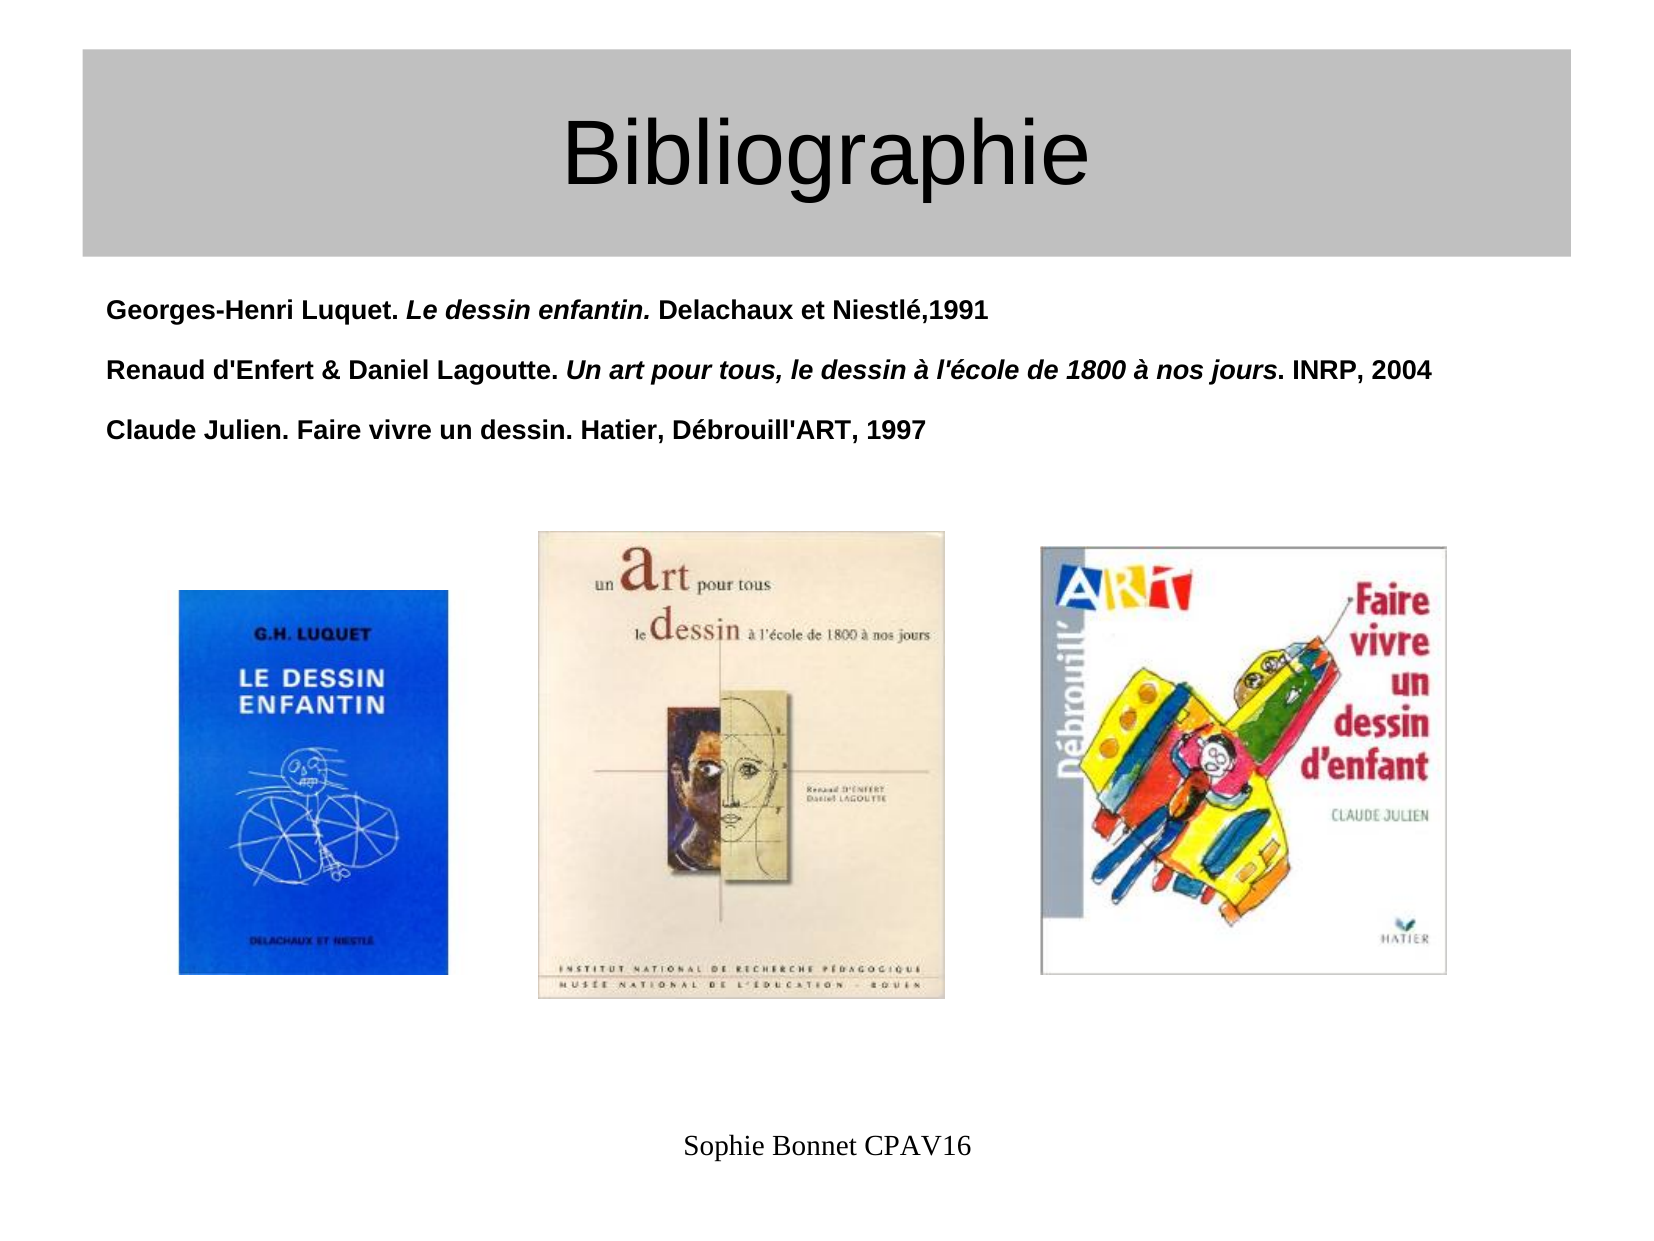

# Bibliographie
Georges-Henri Luquet. Le dessin enfantin. Delachaux et Niestlé,1991
Renaud d'Enfert & Daniel Lagoutte. Un art pour tous, le dessin à l'école de 1800 à nos jours. INRP, 2004
Claude Julien. Faire vivre un dessin. Hatier, Débrouill'ART, 1997
Sophie Bonnet CPAV16